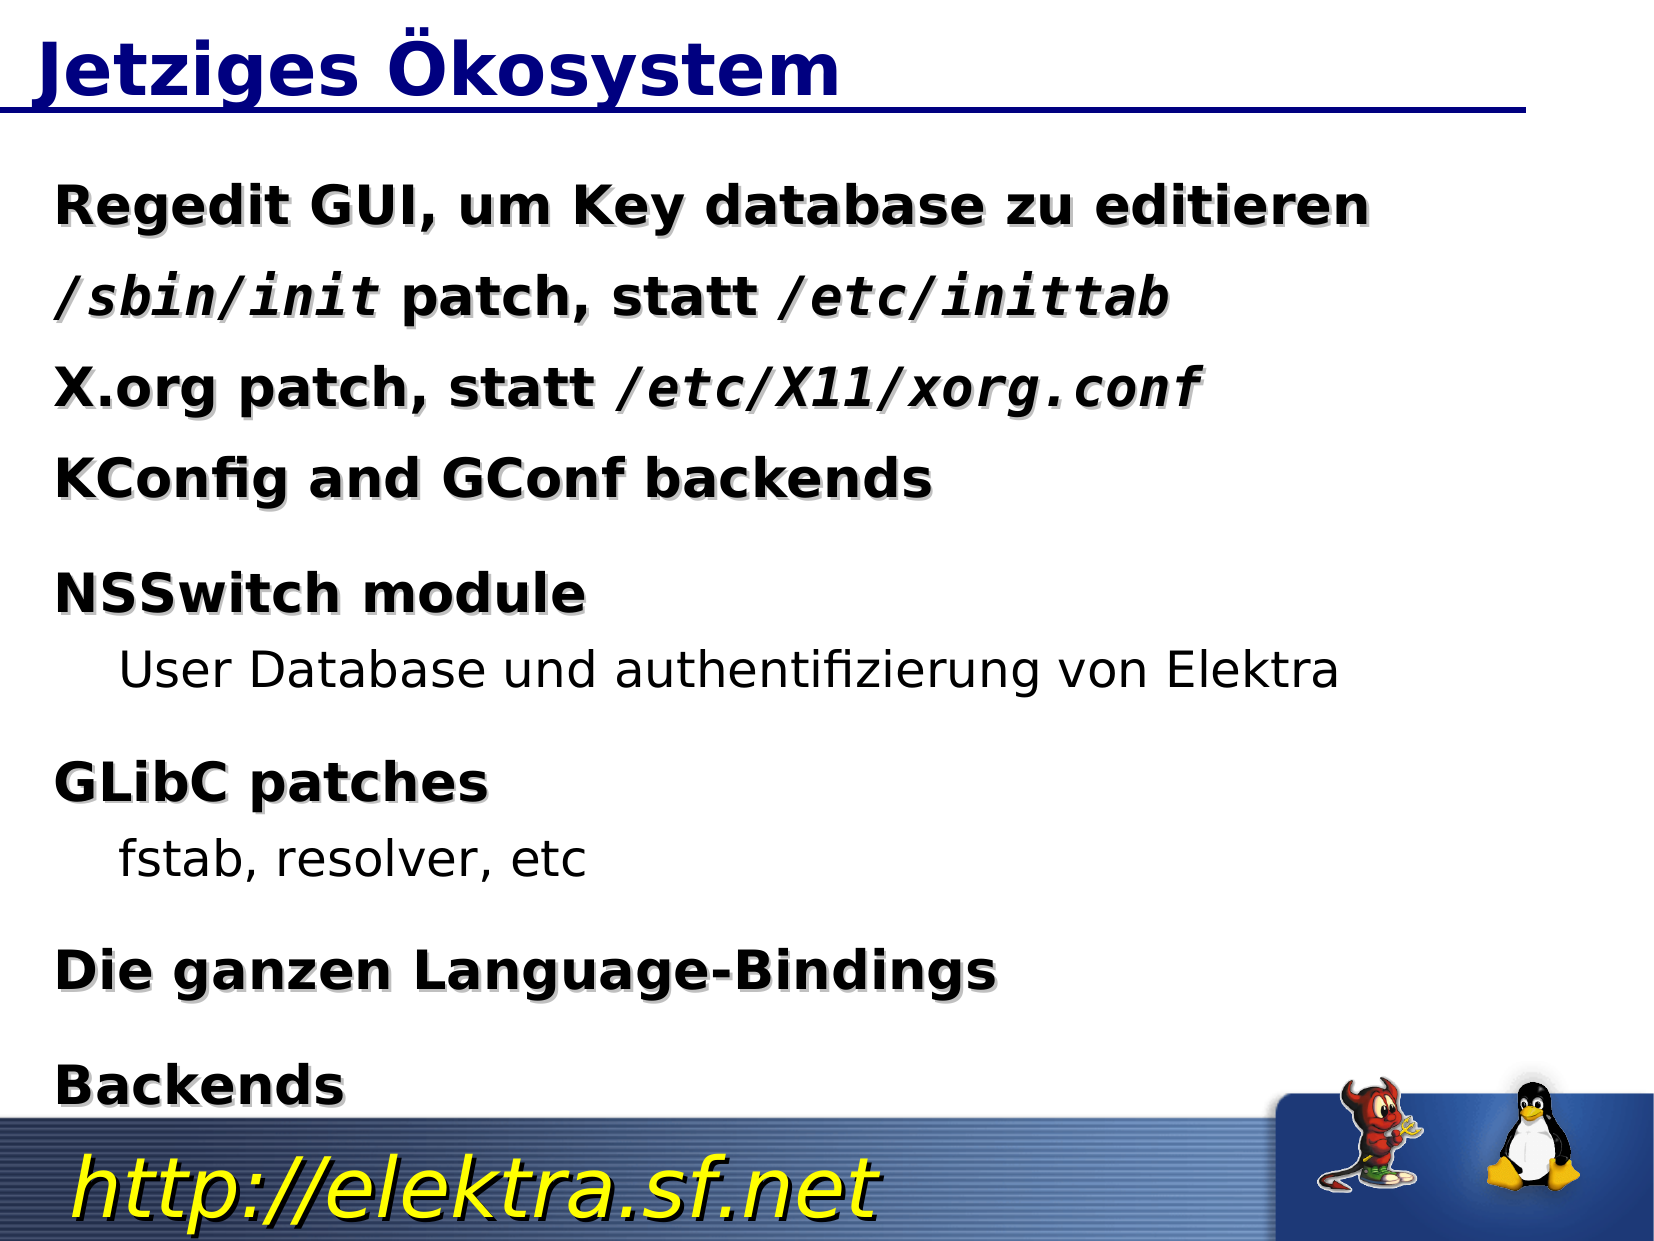

Jetziges Ökosystem
# Regedit GUI, um Key database zu editieren
/sbin/init patch, statt /etc/inittab
X.org patch, statt /etc/X11/xorg.conf
KConfig and GConf backends
NSSwitch module
User Database und authentifizierung von Elektra
GLibC patches
fstab, resolver, etc
Die ganzen Language-Bindings
Backends